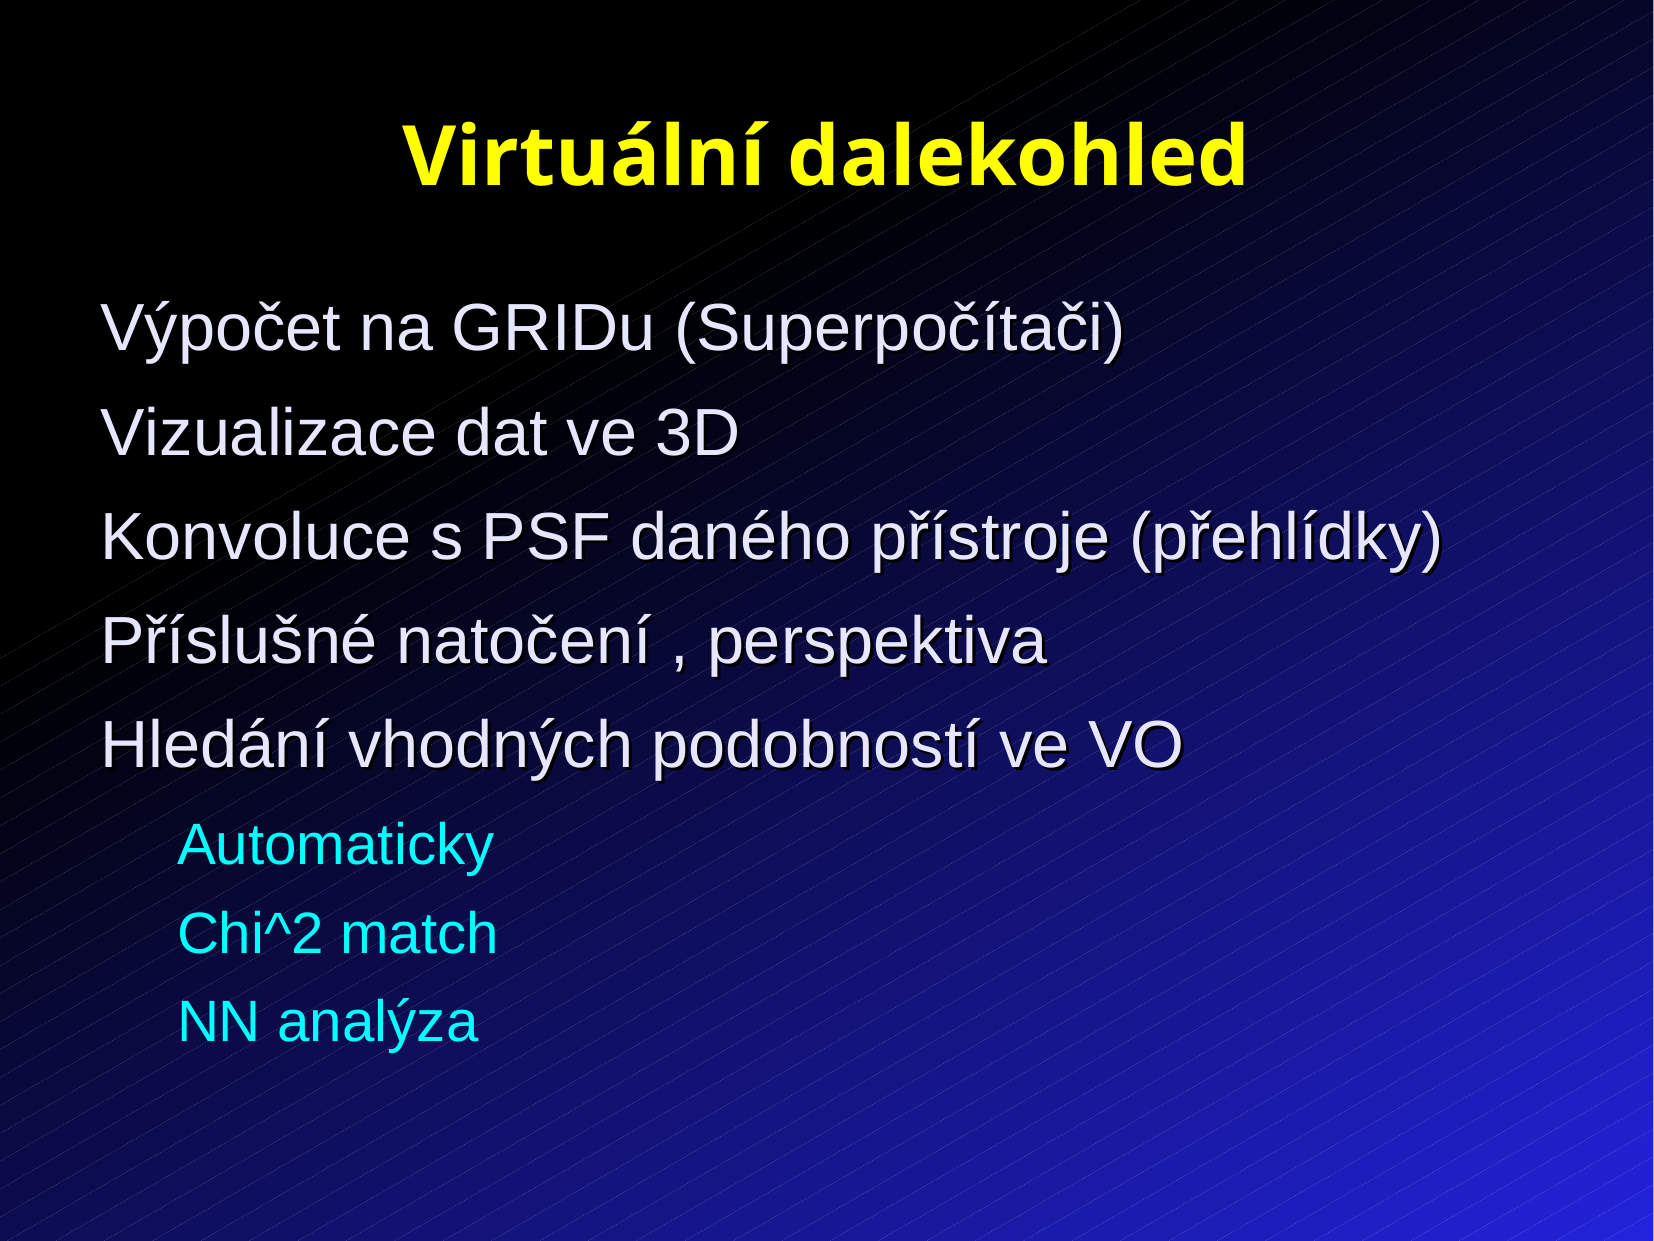

# Virtuální dalekohled
Výpočet na GRIDu (Superpočítači)
Vizualizace dat ve 3D
Konvoluce s PSF daného přístroje (přehlídky)
Příslušné natočení , perspektiva
Hledání vhodných podobností ve VO
Automaticky
Chi^2 match
NN analýza